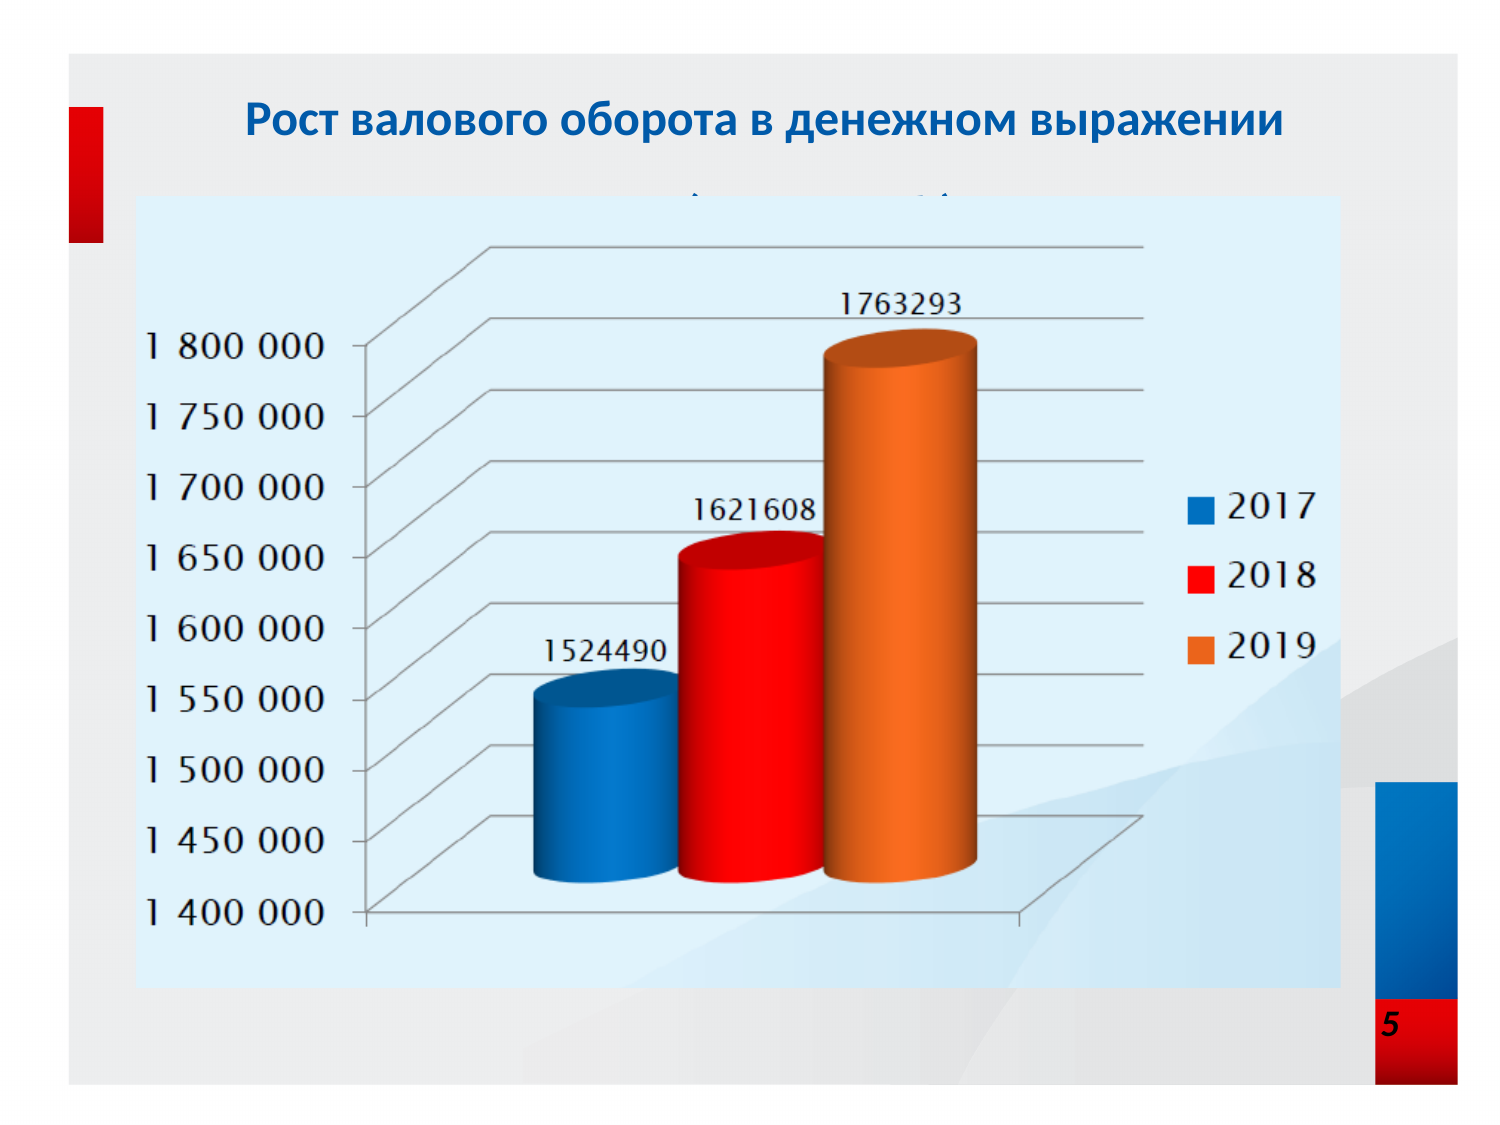

# Рост валового оборота в денежном выражении в РФ (в млн. руб.)